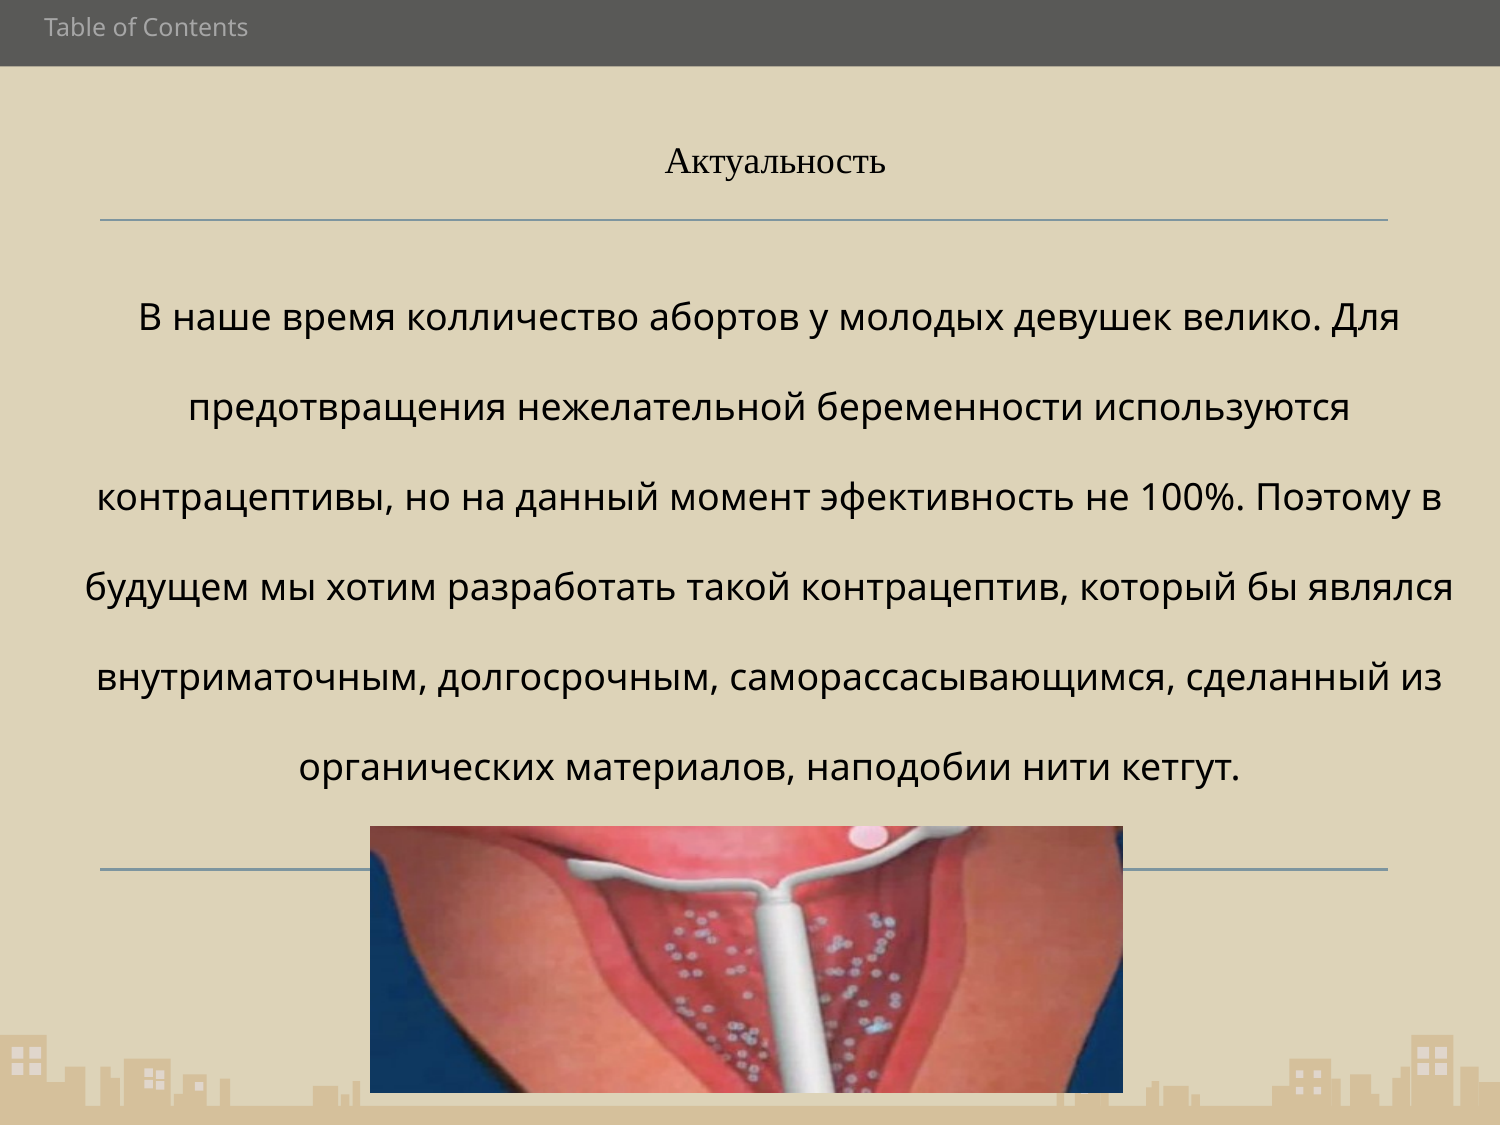

# Table of Contents
 Актуальность
В наше время колличество абортов у молодых девушек велико. Для предотвращения нежелательной беременности используются контрацептивы, но на данный момент эфективность не 100%. Поэтому в будущем мы хотим разработать такой контрацептив, который бы являлся внутриматочным, долгосрочным, саморассасывающимся, сделанный из органических материалов, наподобии нити кетгут.